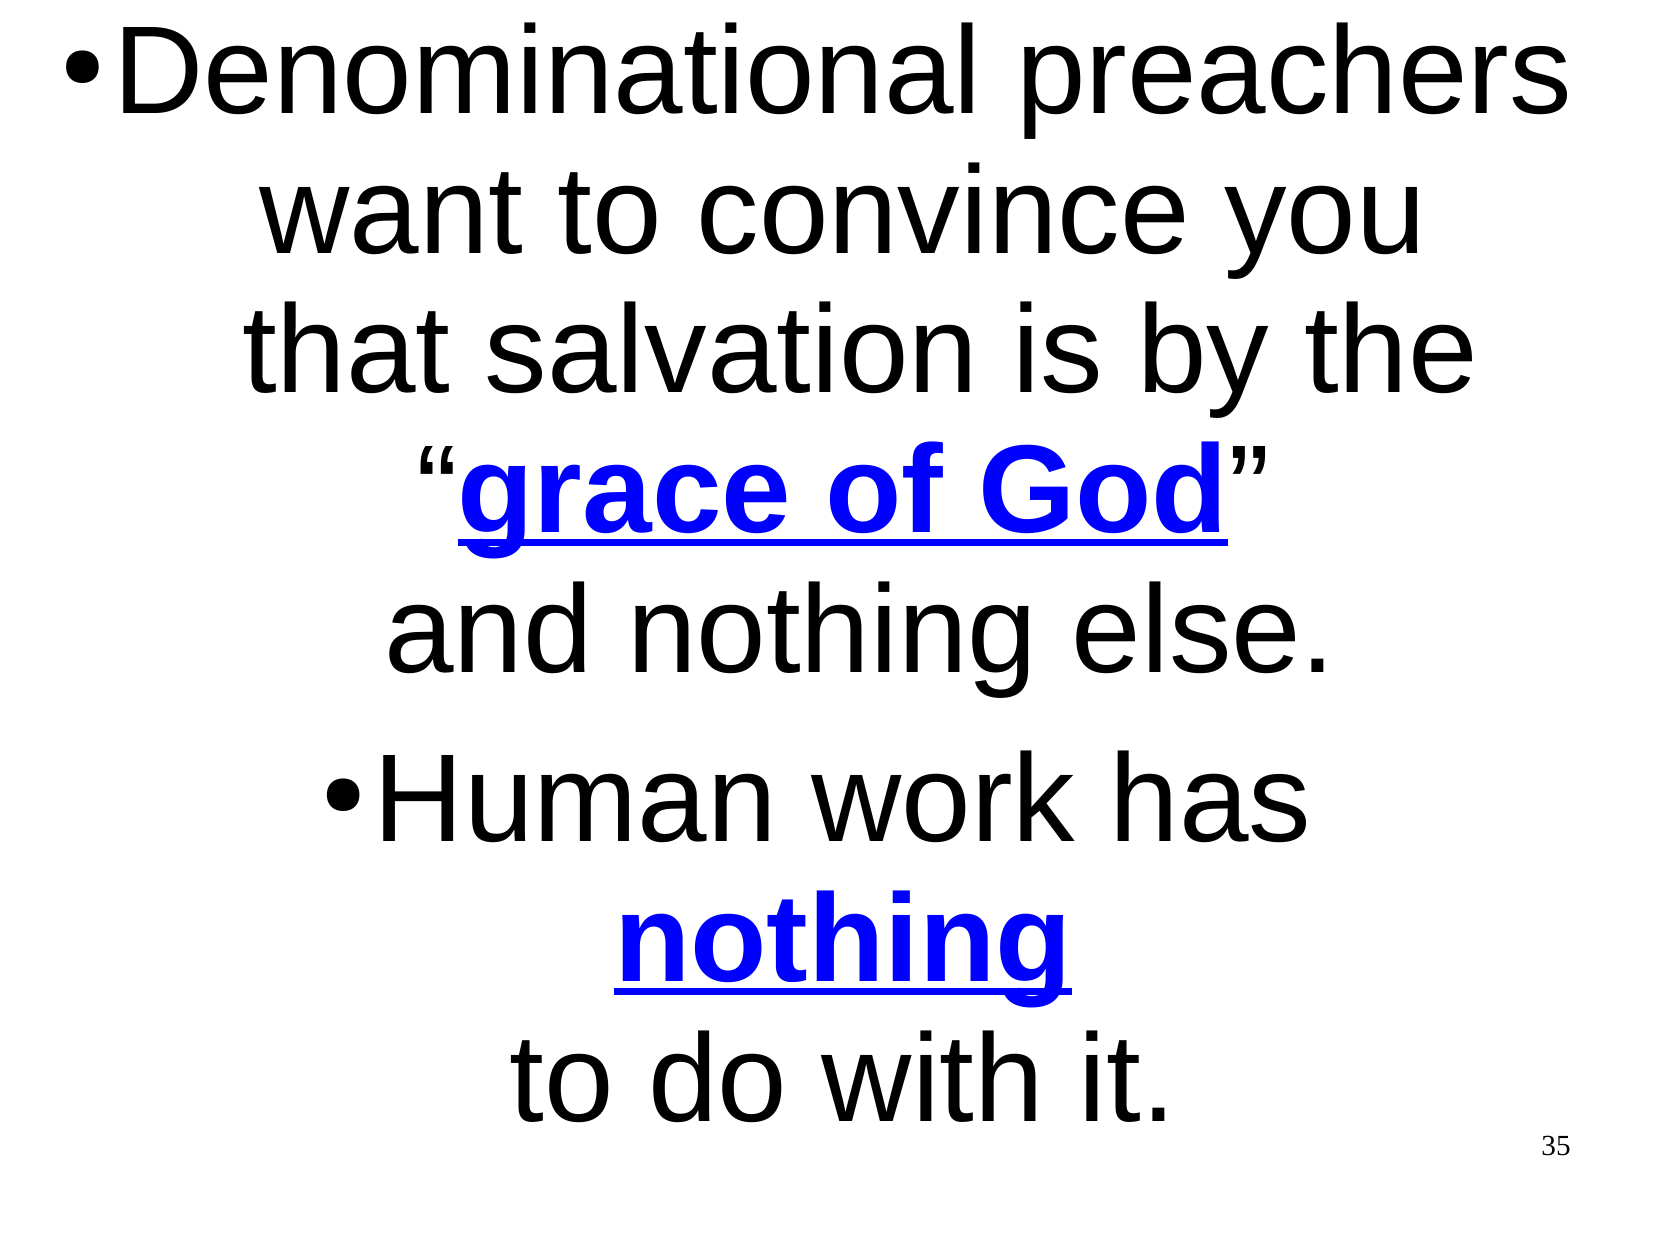

# Denominational preachers want to convince you that salvation is by the “grace of God” and nothing else.
Human work has
nothing
to do with it.
35